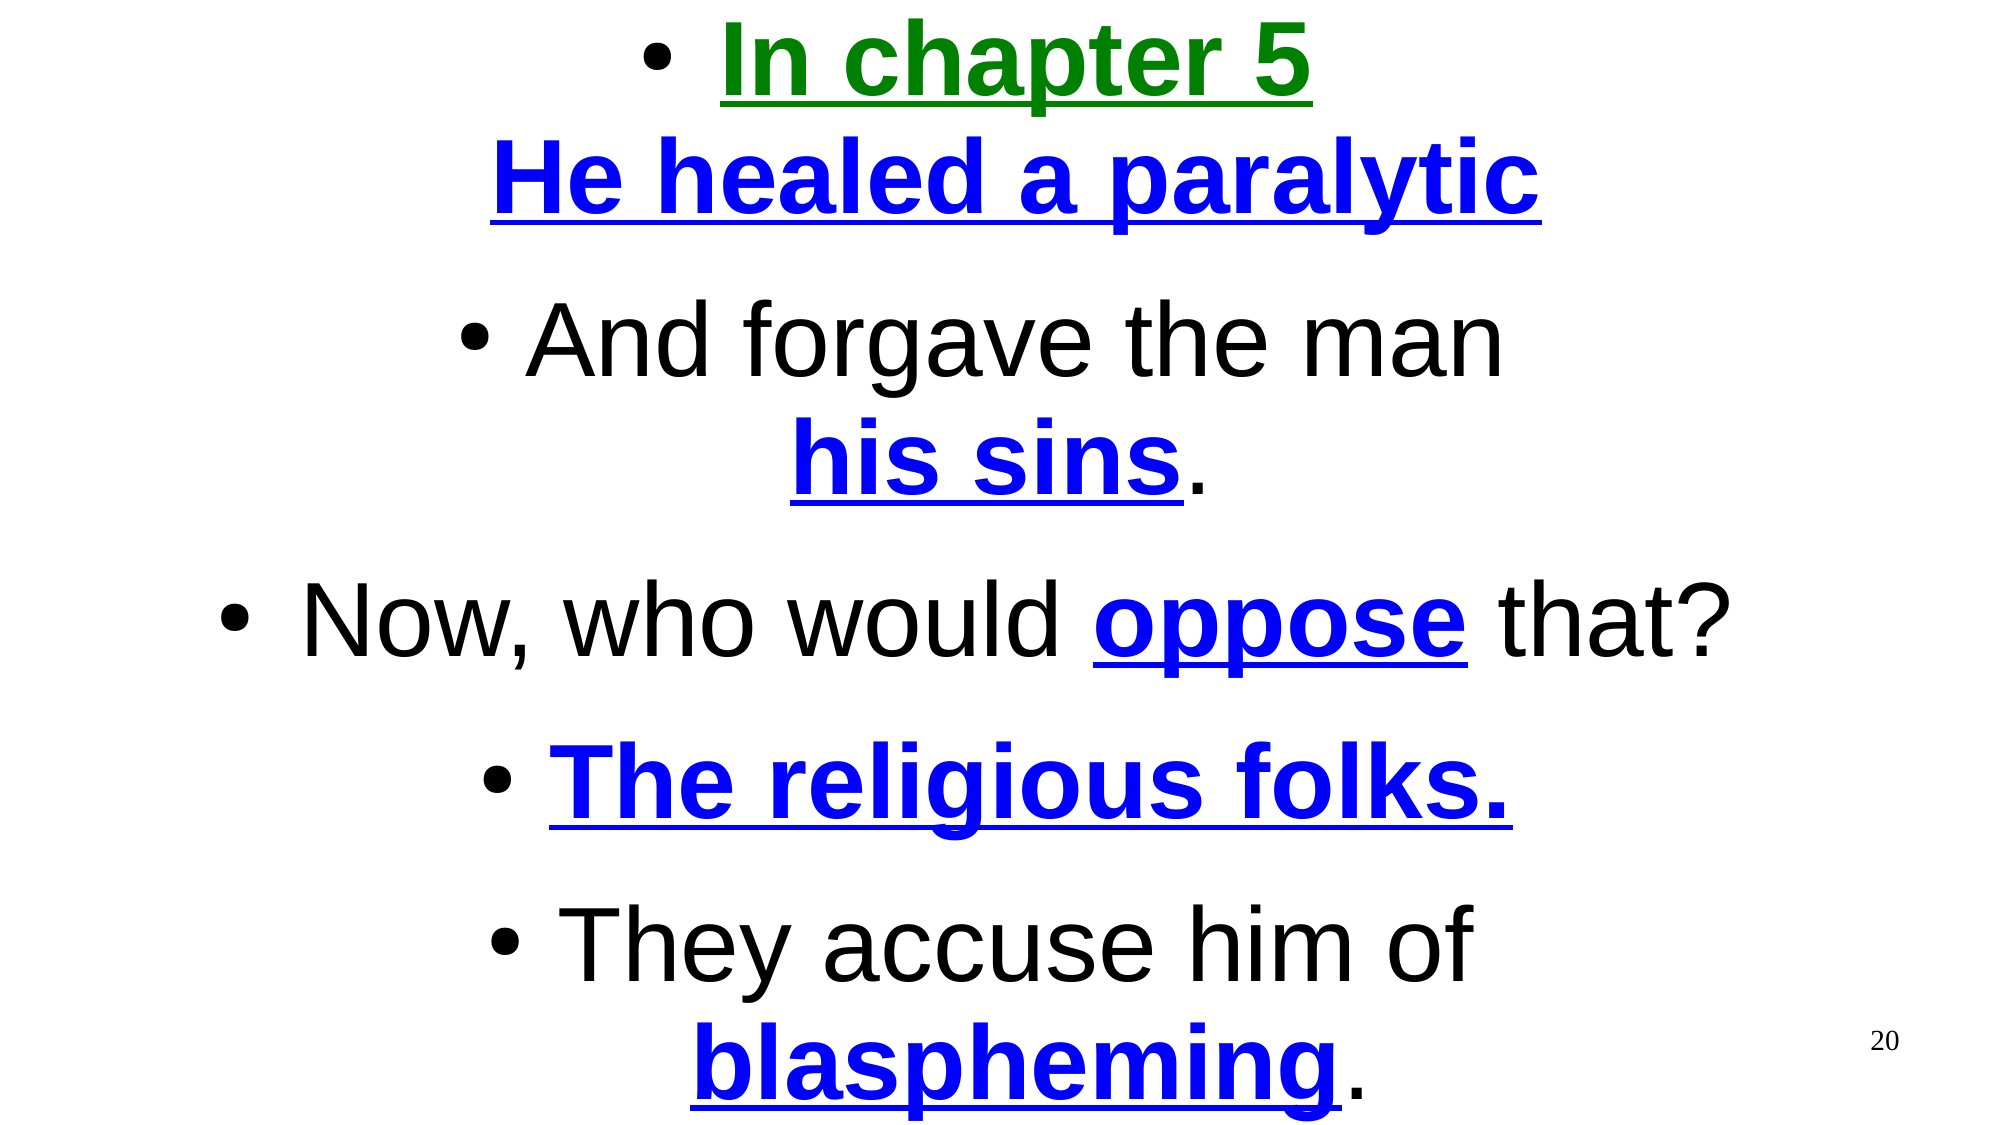

# In chapter 5 He healed a paralytic
And forgave the man
his sins.
 Now, who would oppose that?
The religious folks.
They accuse him of
blaspheming.
20